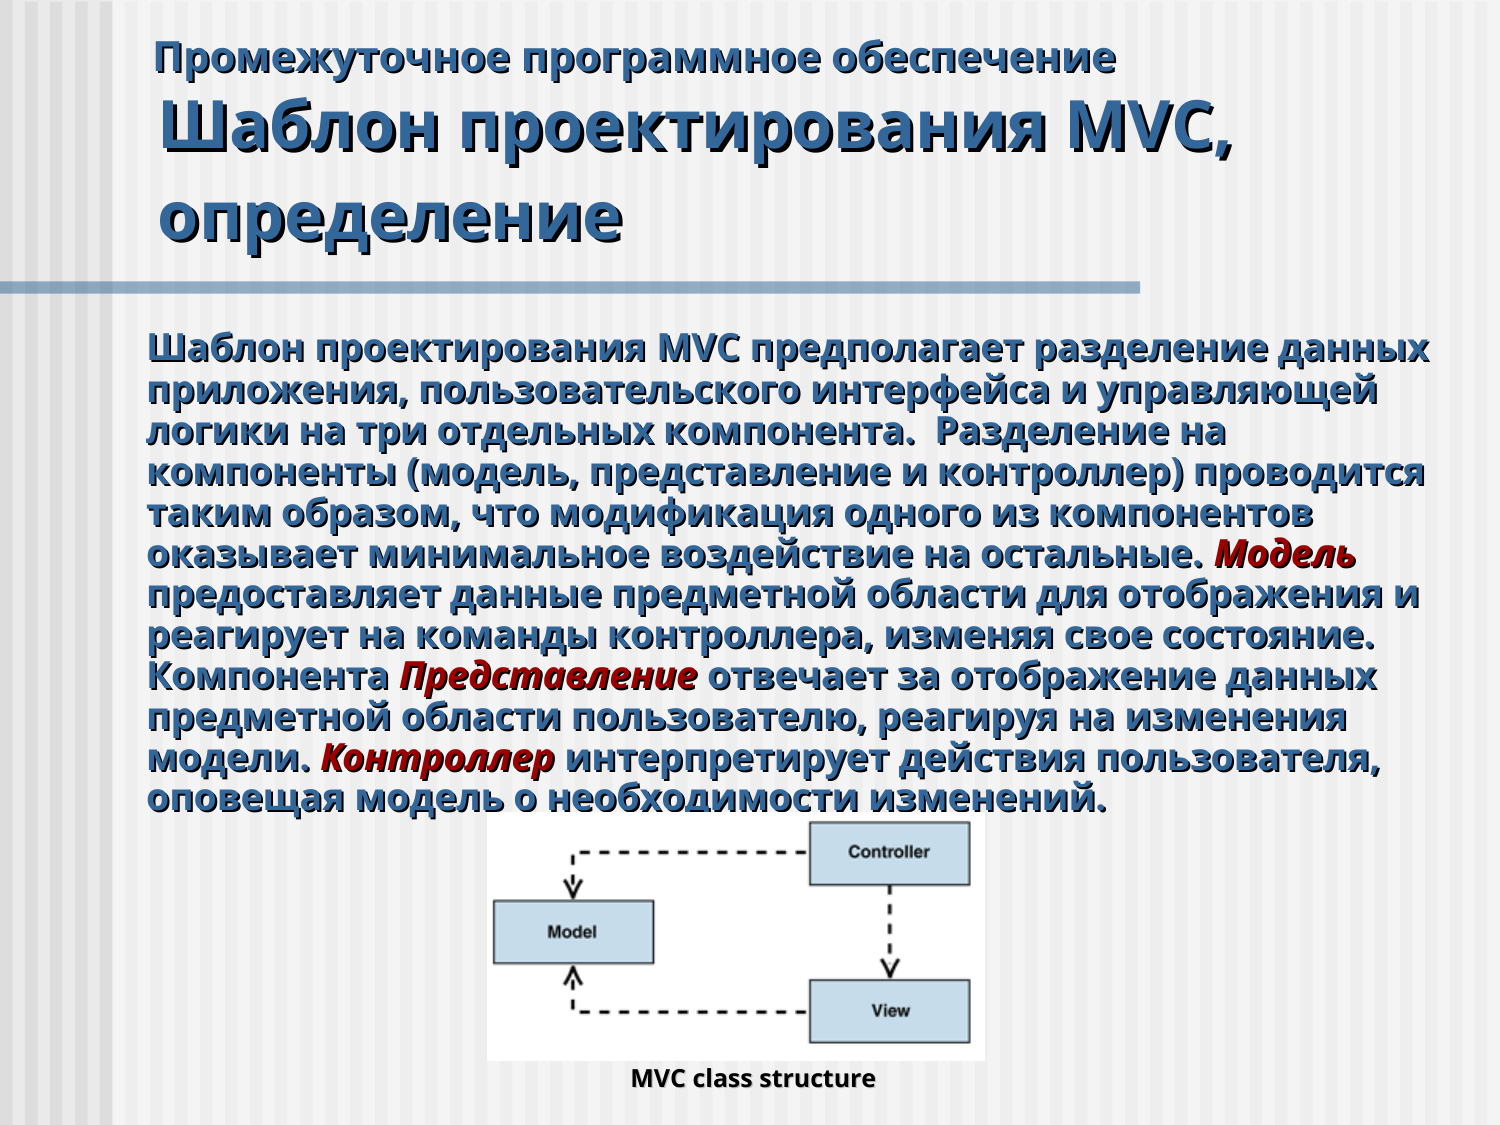

Промежуточное программное обеспечение
# Шаблон проектирования MVC, определение
	Шаблон проектирования MVC предполагает разделение данных приложения, пользовательского интерфейса и управляющей логики на три отдельных компонента. Разделение на компоненты (модель, представление и контроллер) проводится таким образом, что модификация одного из компонентов оказывает минимальное воздействие на остальные. Модель предоставляет данные предметной области для отображения и реагирует на команды контроллера, изменяя свое состояние. Компонента Представление отвечает за отображение данных предметной области пользователю, реагируя на изменения модели. Контроллер интерпретирует действия пользователя, оповещая модель о необходимости изменений.
MVC class structure